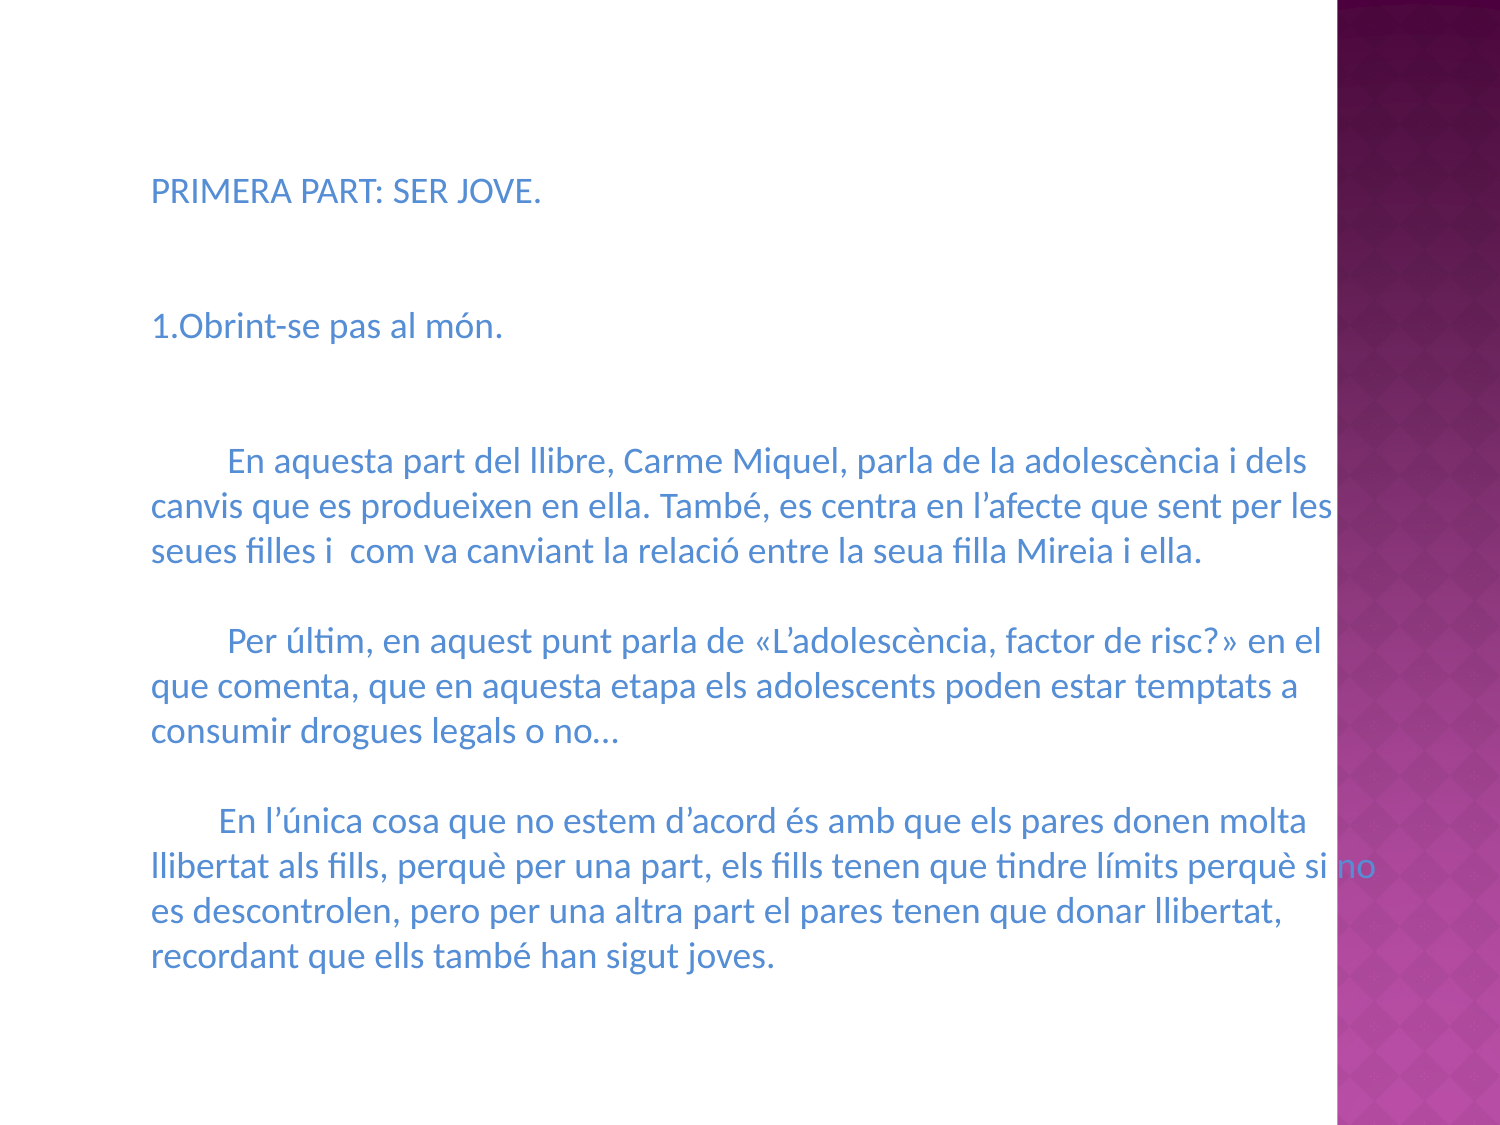

PRIMERA PART: SER JOVE.
1.Obrint-se pas al món.
 En aquesta part del llibre, Carme Miquel, parla de la adolescència i dels canvis que es produeixen en ella. També, es centra en l’afecte que sent per les seues filles i com va canviant la relació entre la seua filla Mireia i ella.
 Per últim, en aquest punt parla de «L’adolescència, factor de risc?» en el que comenta, que en aquesta etapa els adolescents poden estar temptats a consumir drogues legals o no…
 En l’única cosa que no estem d’acord és amb que els pares donen molta llibertat als fills, perquè per una part, els fills tenen que tindre límits perquè si no es descontrolen, pero per una altra part el pares tenen que donar llibertat, recordant que ells també han sigut joves.